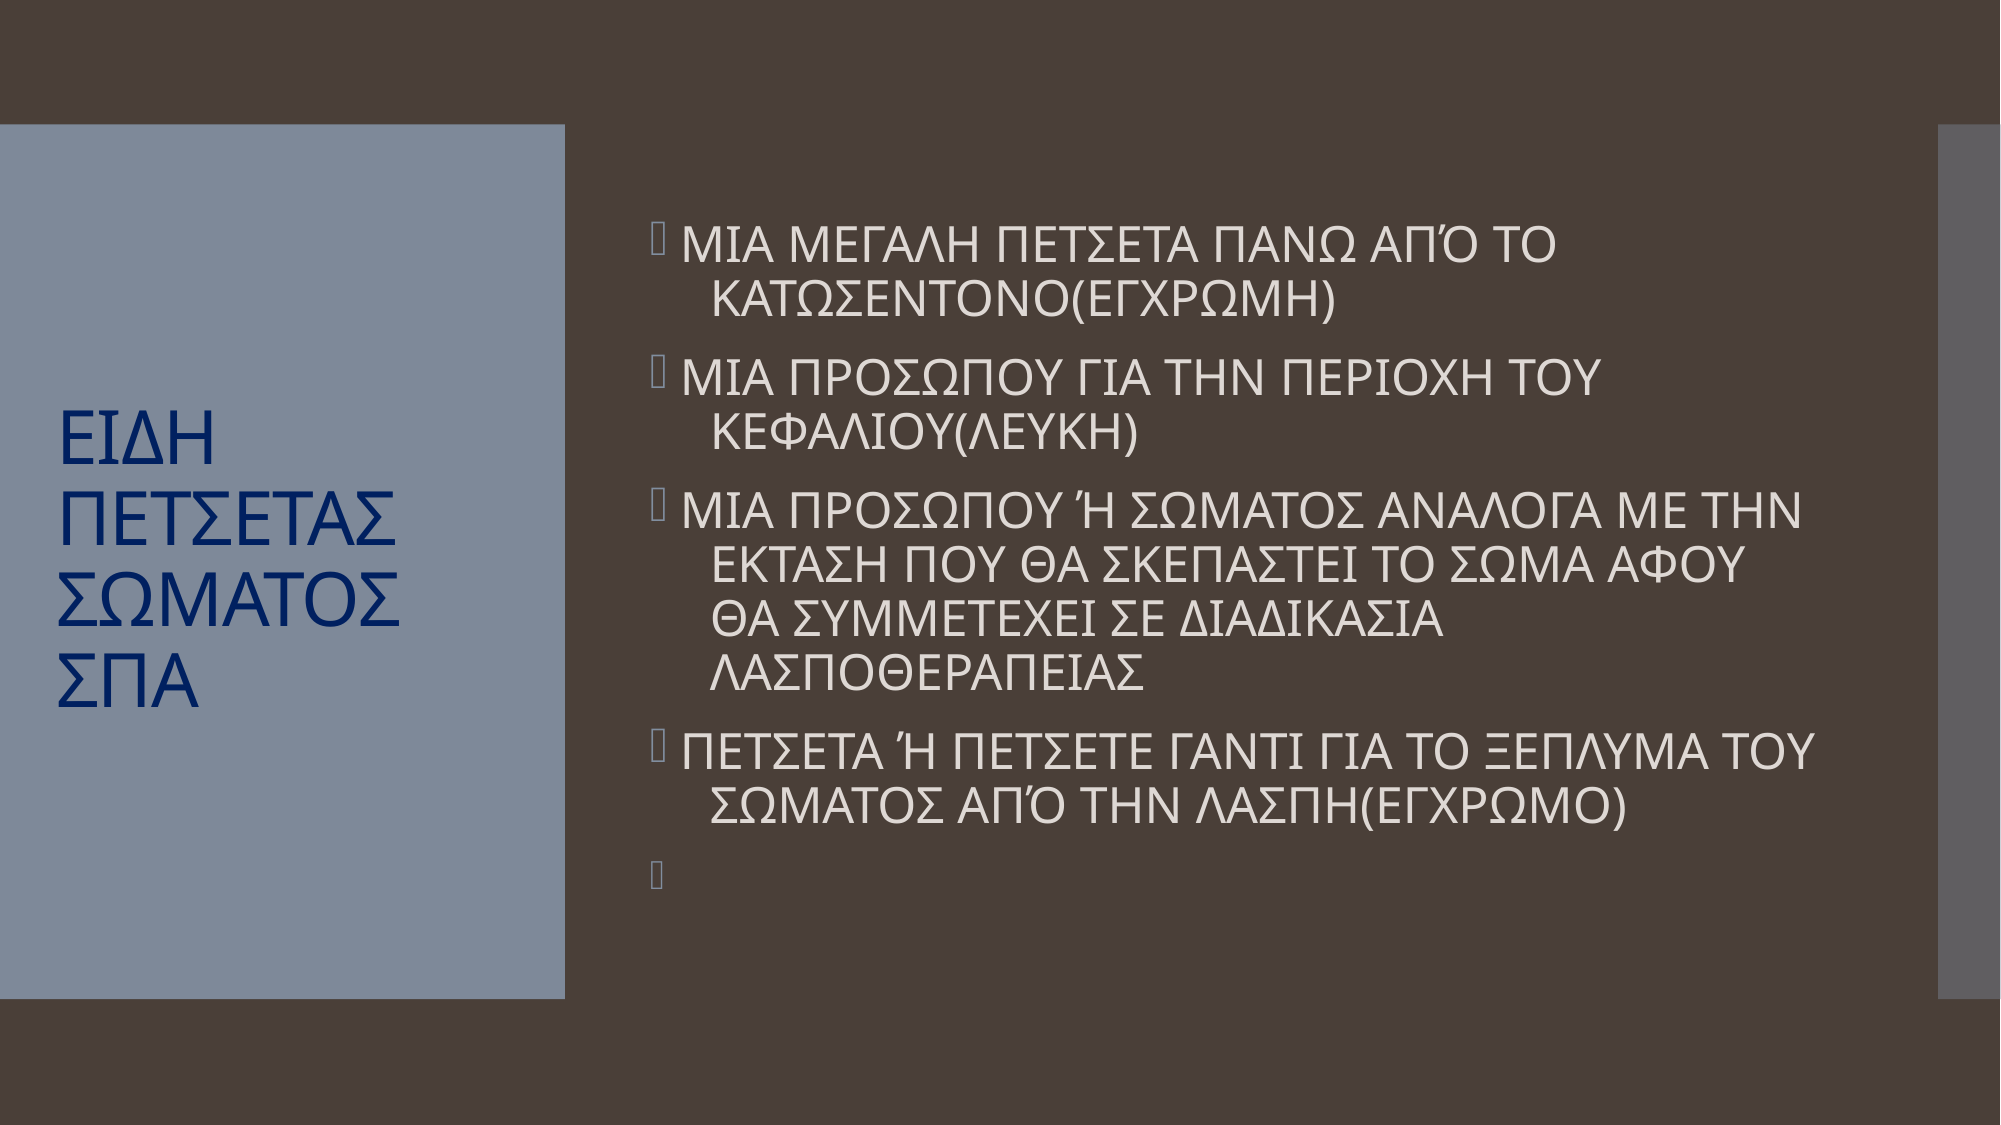

ΜΙΑ ΜΕΓΑΛΗ ΠΕΤΣΕΤΑ ΠΑΝΩ ΑΠΌ ΤΟ ΚΑΤΩΣΕΝΤΟΝΟ(ΕΓΧΡΩΜΗ)
ΜΙΑ ΠΡΟΣΩΠΟΥ ΓΙΑ ΤΗΝ ΠΕΡΙΟΧΗ ΤΟΥ ΚΕΦΑΛΙΟΥ(ΛΕΥΚΗ)
ΜΙΑ ΠΡΟΣΩΠΟΥ Ή ΣΩΜΑΤΟΣ ΑΝΑΛΟΓΑ ΜΕ ΤΗΝ ΕΚΤΑΣΗ ΠΟΥ ΘΑ ΣΚΕΠΑΣΤΕΙ ΤΟ ΣΩΜΑ ΑΦΟΥ ΘΑ ΣΥΜΜΕΤΕΧΕΙ ΣΕ ΔΙΑΔΙΚΑΣΙΑ ΛΑΣΠΟΘΕΡΑΠΕΙΑΣ
ΠΕΤΣΕΤΑ Ή ΠΕΤΣΕΤΕ ΓΑΝΤΙ ΓΙΑ ΤΟ ΞΕΠΛΥΜΑ ΤΟΥ ΣΩΜΑΤΟΣ ΑΠΌ ΤΗΝ ΛΑΣΠΗ(ΕΓΧΡΩΜΟ)
# ΕΙΔΗ ΠΕΤΣΕΤΑΣ ΣΩΜΑΤΟΣ ΣΠΑ